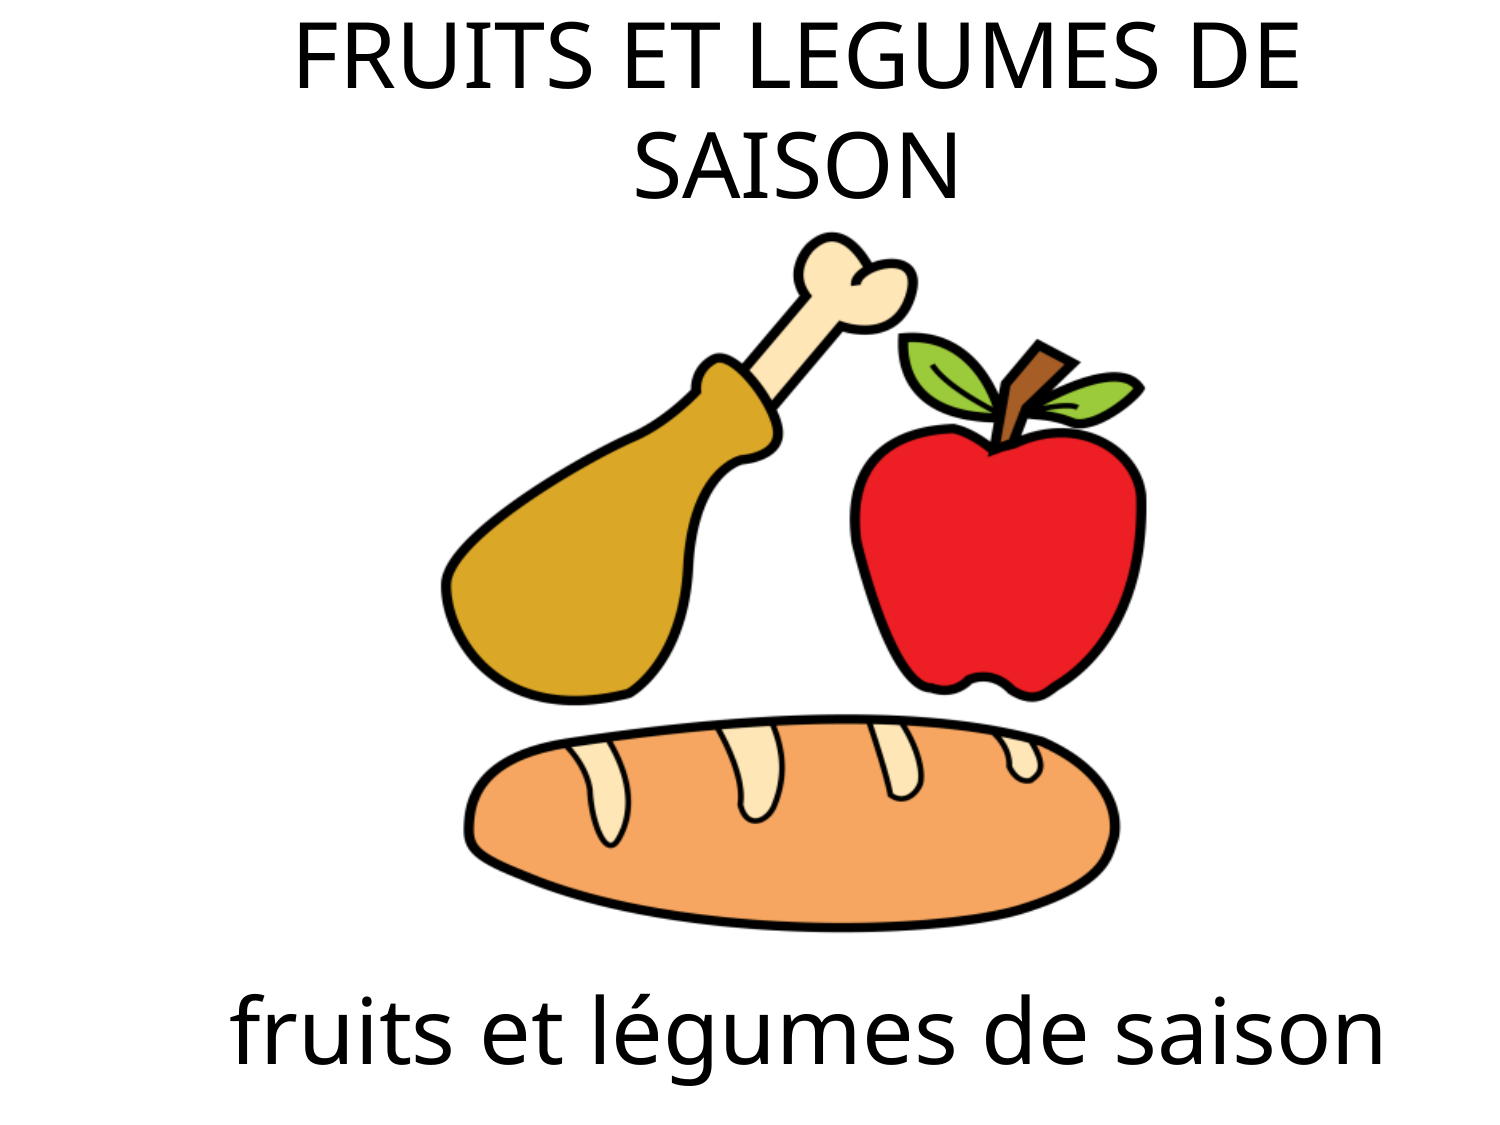

# FRUITS ET LEGUMES DE SAISON
fruits et légumes de saison